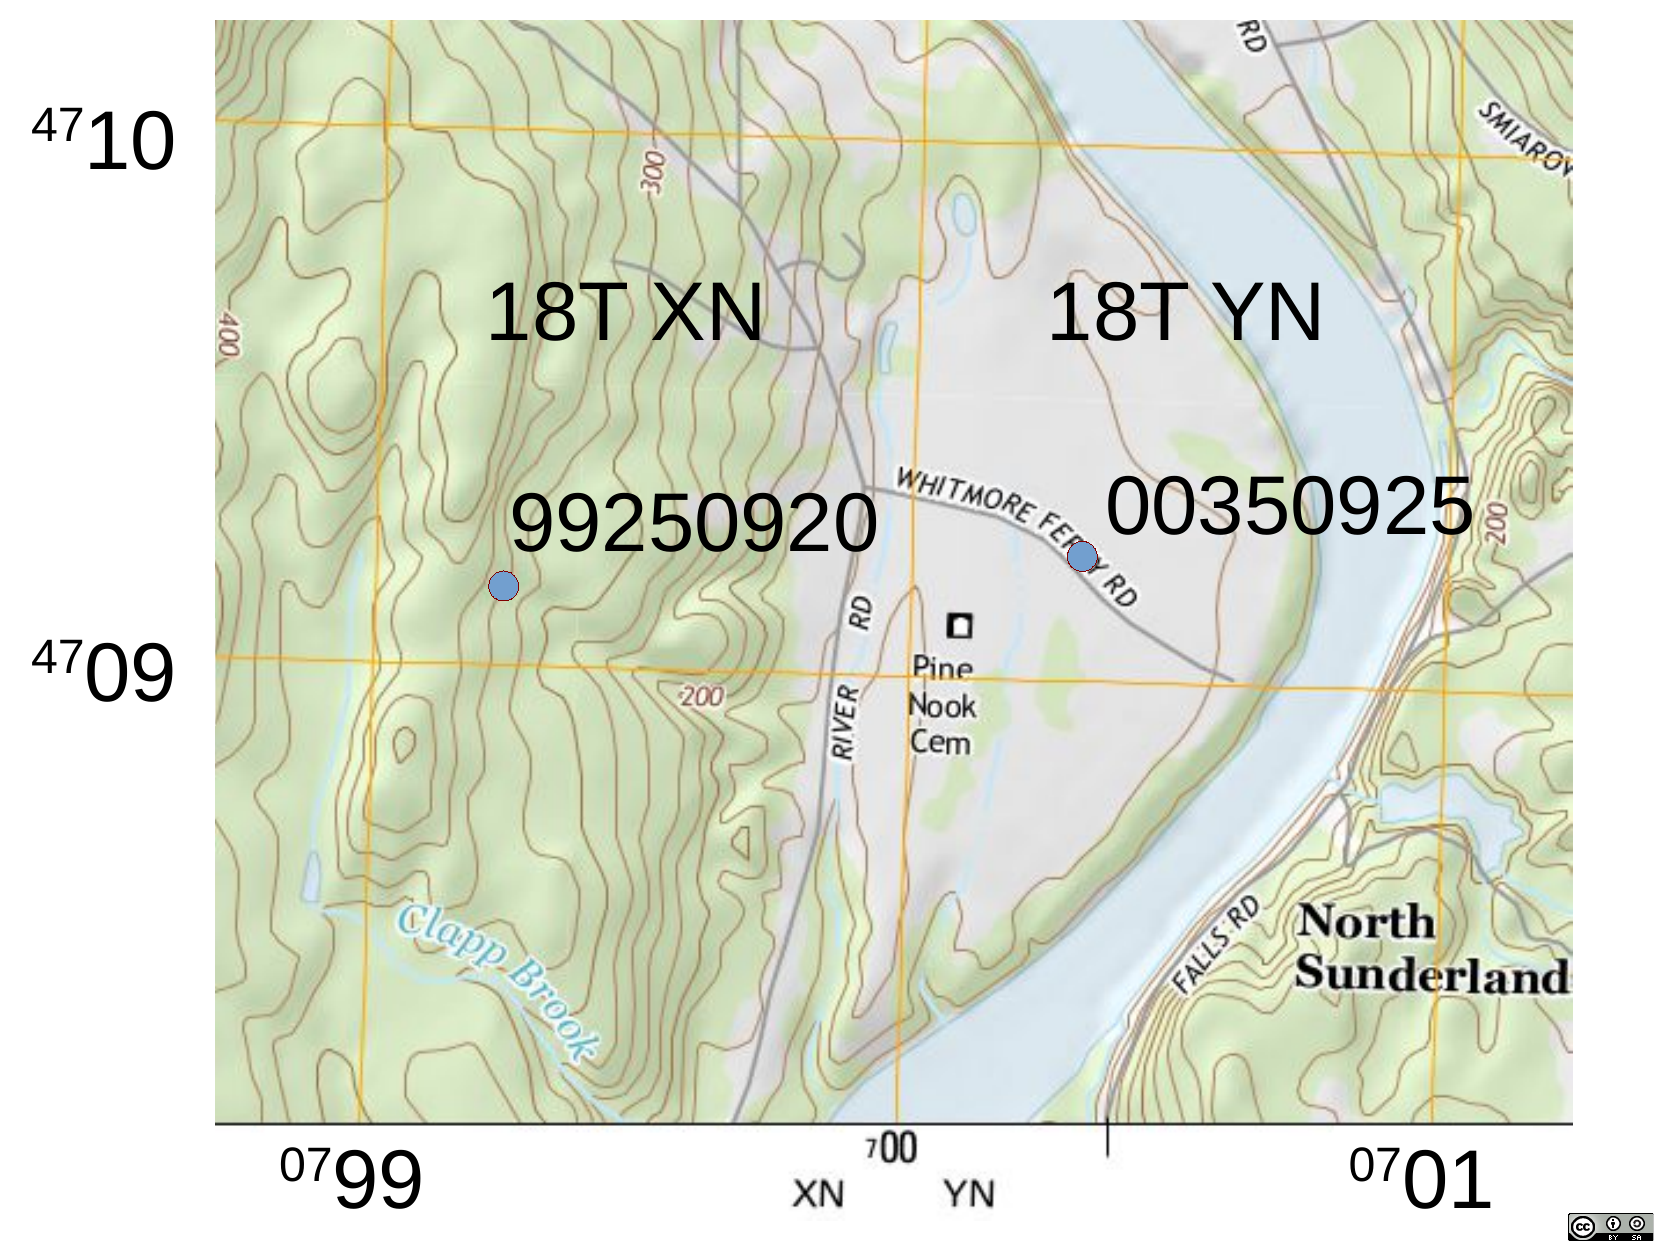

4710
18T XN
18T YN
00350925
99250920
4709
0799
0701